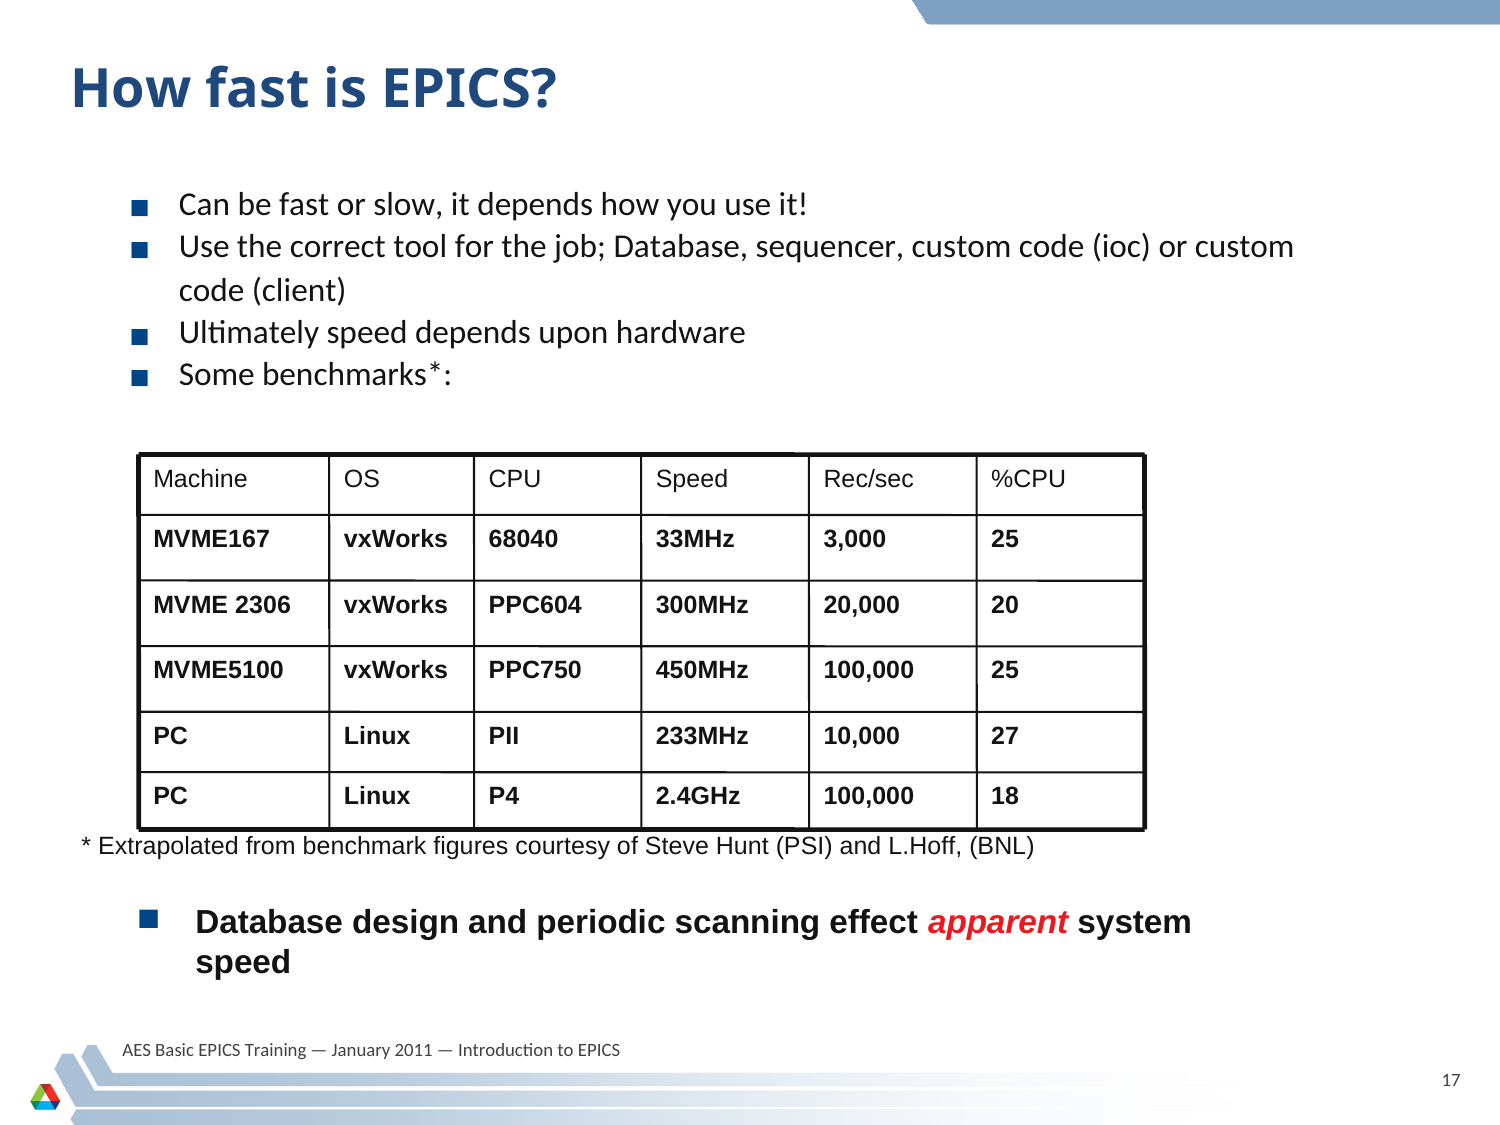

# How fast is EPICS?
Can be fast or slow, it depends how you use it!
Use the correct tool for the job; Database, sequencer, custom code (ioc) or custom code (client)‏
Ultimately speed depends upon hardware
Some benchmarks*:
Machine
OS
CPU
Speed
Rec/sec
%CPU
MVME167
vxWorks
68040
33MHz
3,000
25
MVME 2306
vxWorks
PPC604
300MHz
20,000
20
MVME5100
vxWorks
PPC750
450MHz
100,000
25
PC
Linux
PII
233MHz
10,000
27
PC
Linux
P4
2.4GHz
100,000
18
* Extrapolated from benchmark figures courtesy of Steve Hunt (PSI) and L.Hoff, (BNL)‏
Database design and periodic scanning effect apparent system speed
AES Basic EPICS Training — January 2011 — Introduction to EPICS
17